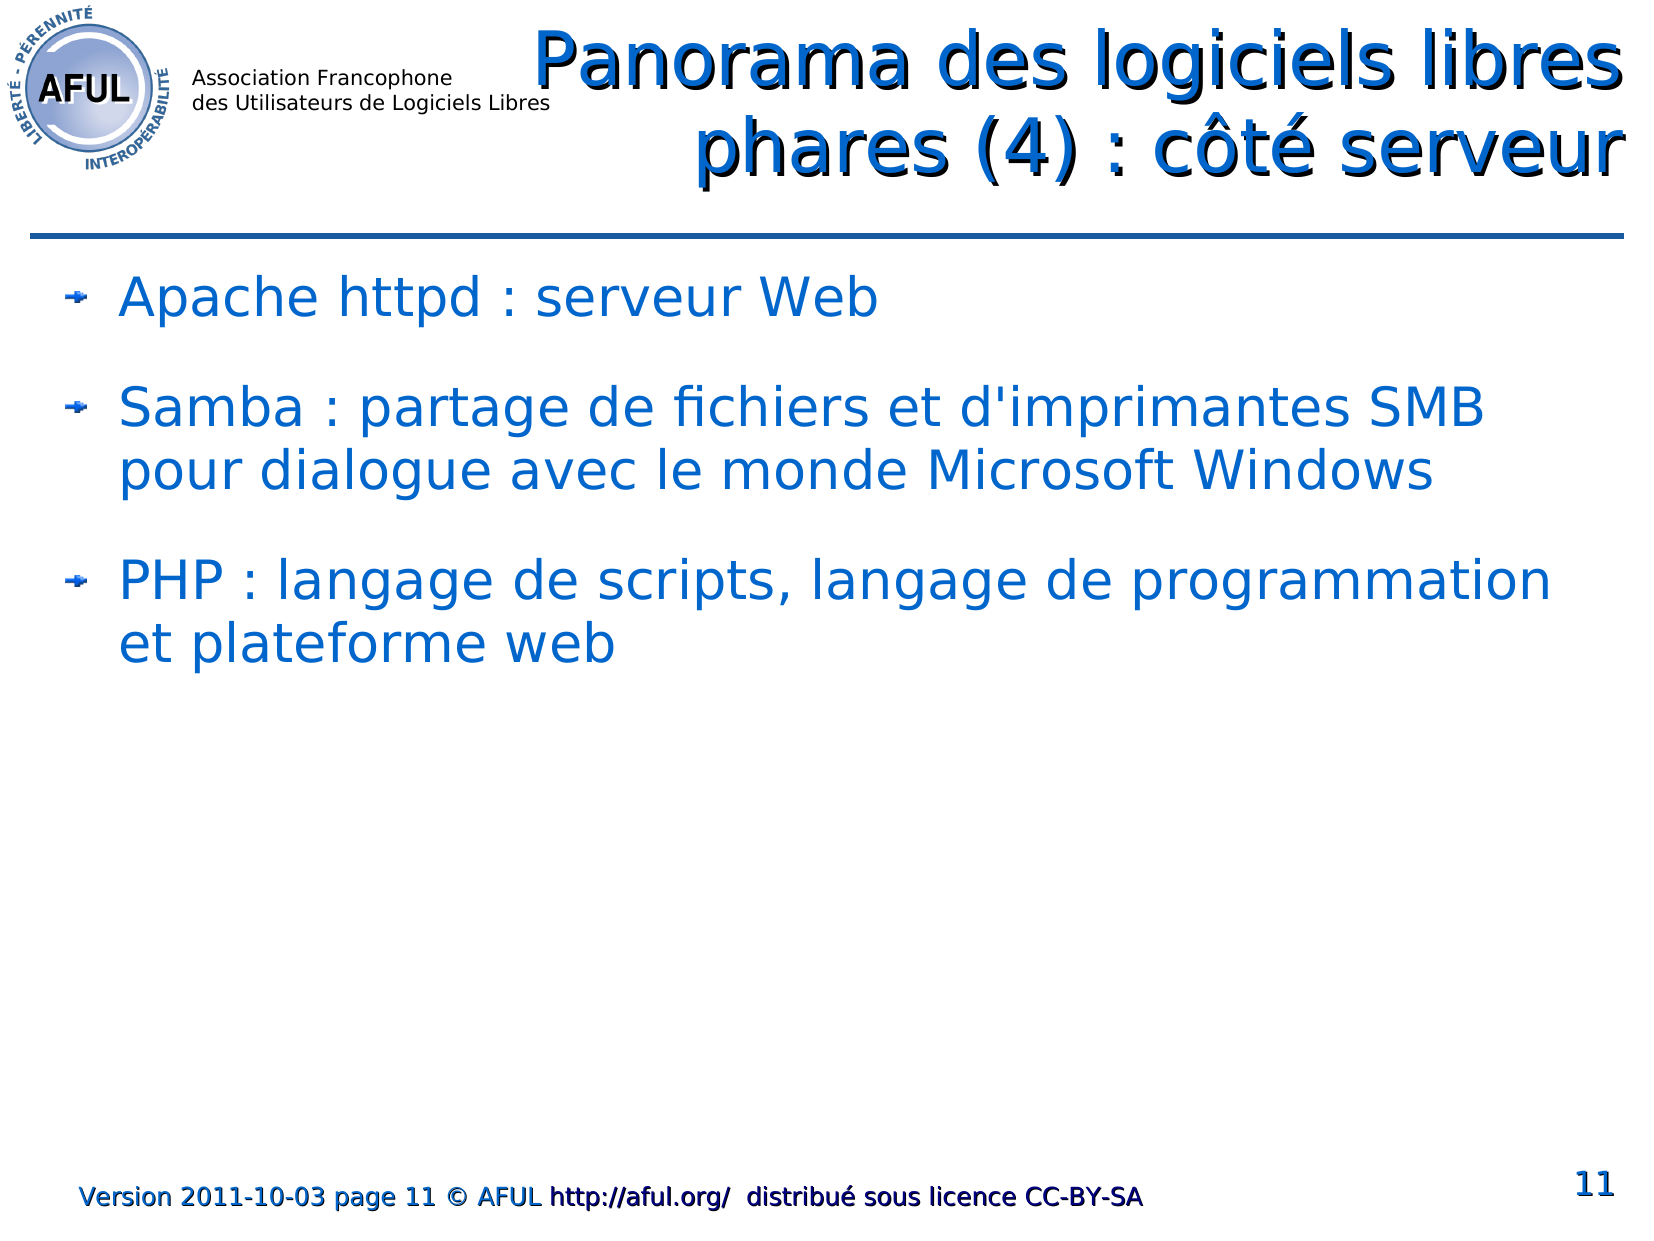

# Panorama des logiciels libres phares (4) : côté serveur
Apache httpd : serveur Web
Samba : partage de fichiers et d'imprimantes SMB pour dialogue avec le monde Microsoft Windows
PHP : langage de scripts, langage de programmation et plateforme web